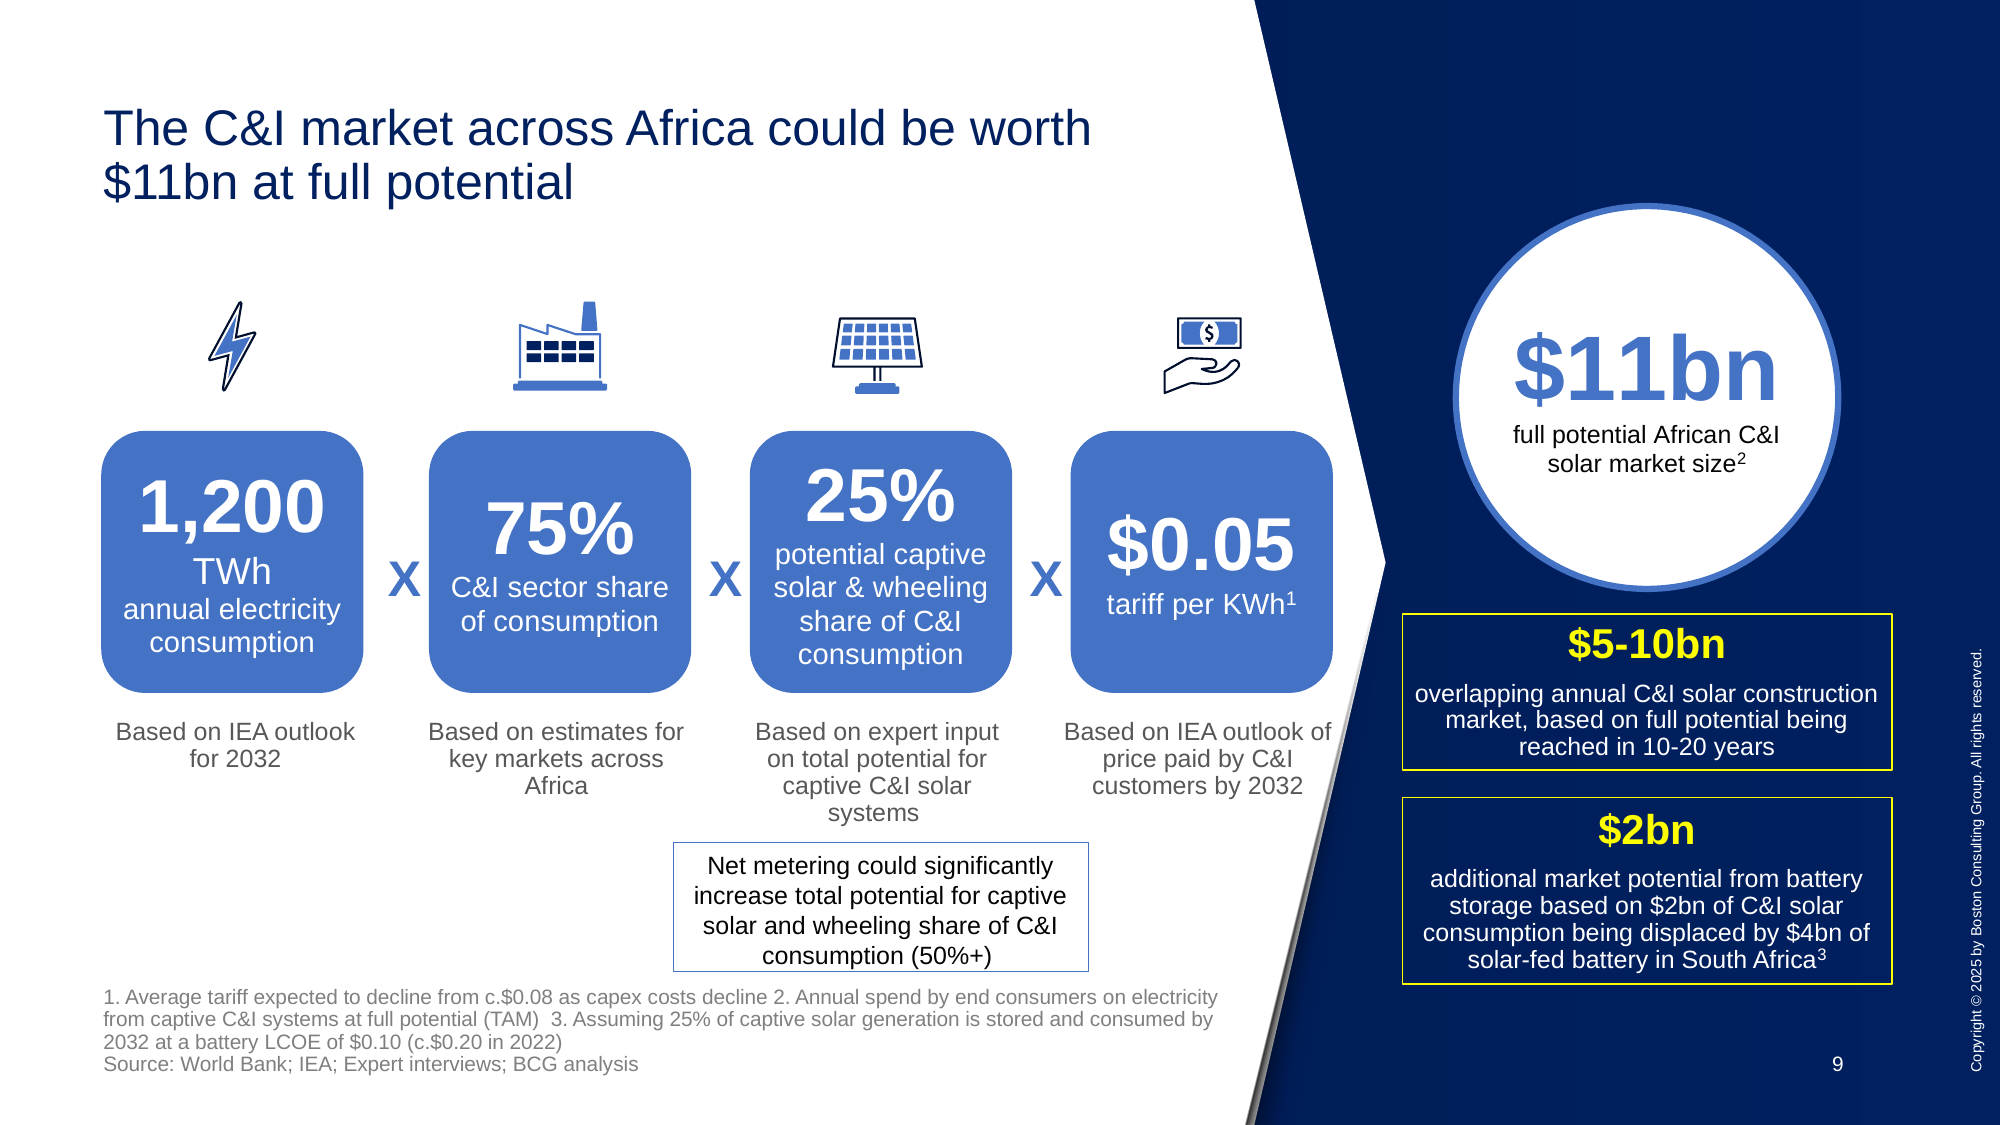

# The C&I market across Africa could be worth $11bn at full potential
$11bn
full potential African C&I solar market size2
1,200
TWh
annual electricity consumption
75%
C&I sector share of consumption
25%
potential captive solar & wheeling share of C&I consumption
$0.05
tariff per KWh1
X
X
X
$5-10bn
overlapping annual C&I solar construction market, based on full potential being reached in 10-20 years
Based on IEA outlook for 2032
Based on estimates for key markets across Africa
Based on expert input on total potential for captive C&I solar systems
Based on IEA outlook of price paid by C&I customers by 2032
$2bn
additional market potential from battery storage based on $2bn of C&I solar consumption being displaced by $4bn of solar-fed battery in South Africa3
Net metering could significantly increase total potential for captive solar and wheeling share of C&I consumption (50%+)
1. Average tariff expected to decline from c.$0.08 as capex costs decline 2. Annual spend by end consumers on electricity from captive C&I systems at full potential (TAM) 3. Assuming 25% of captive solar generation is stored and consumed by 2032 at a battery LCOE of $0.10 (c.$0.20 in 2022)
Source: World Bank; IEA; Expert interviews; BCG analysis